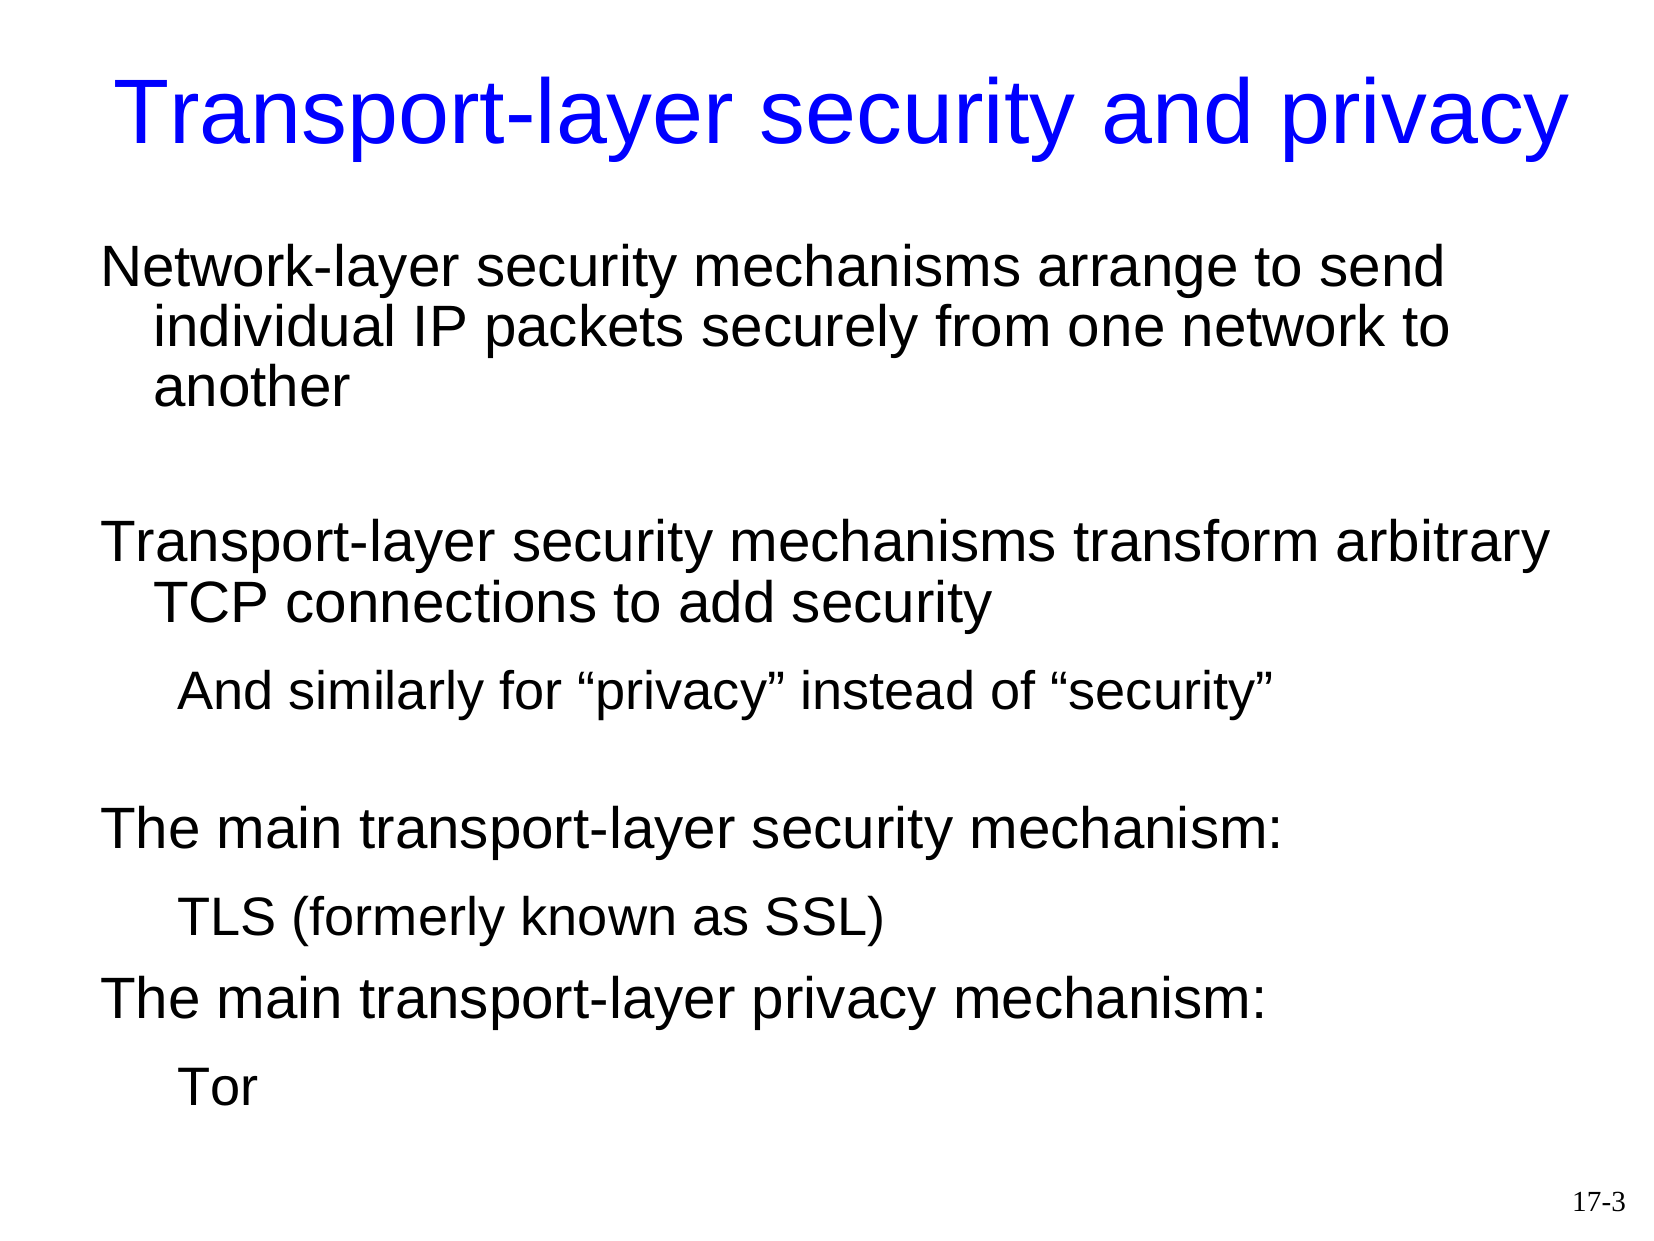

# Transport-layer security and privacy
Network-layer security mechanisms arrange to send individual IP packets securely from one network to another
Transport-layer security mechanisms transform arbitrary TCP connections to add security
And similarly for “privacy” instead of “security”
The main transport-layer security mechanism:
TLS (formerly known as SSL)
The main transport-layer privacy mechanism:
Tor